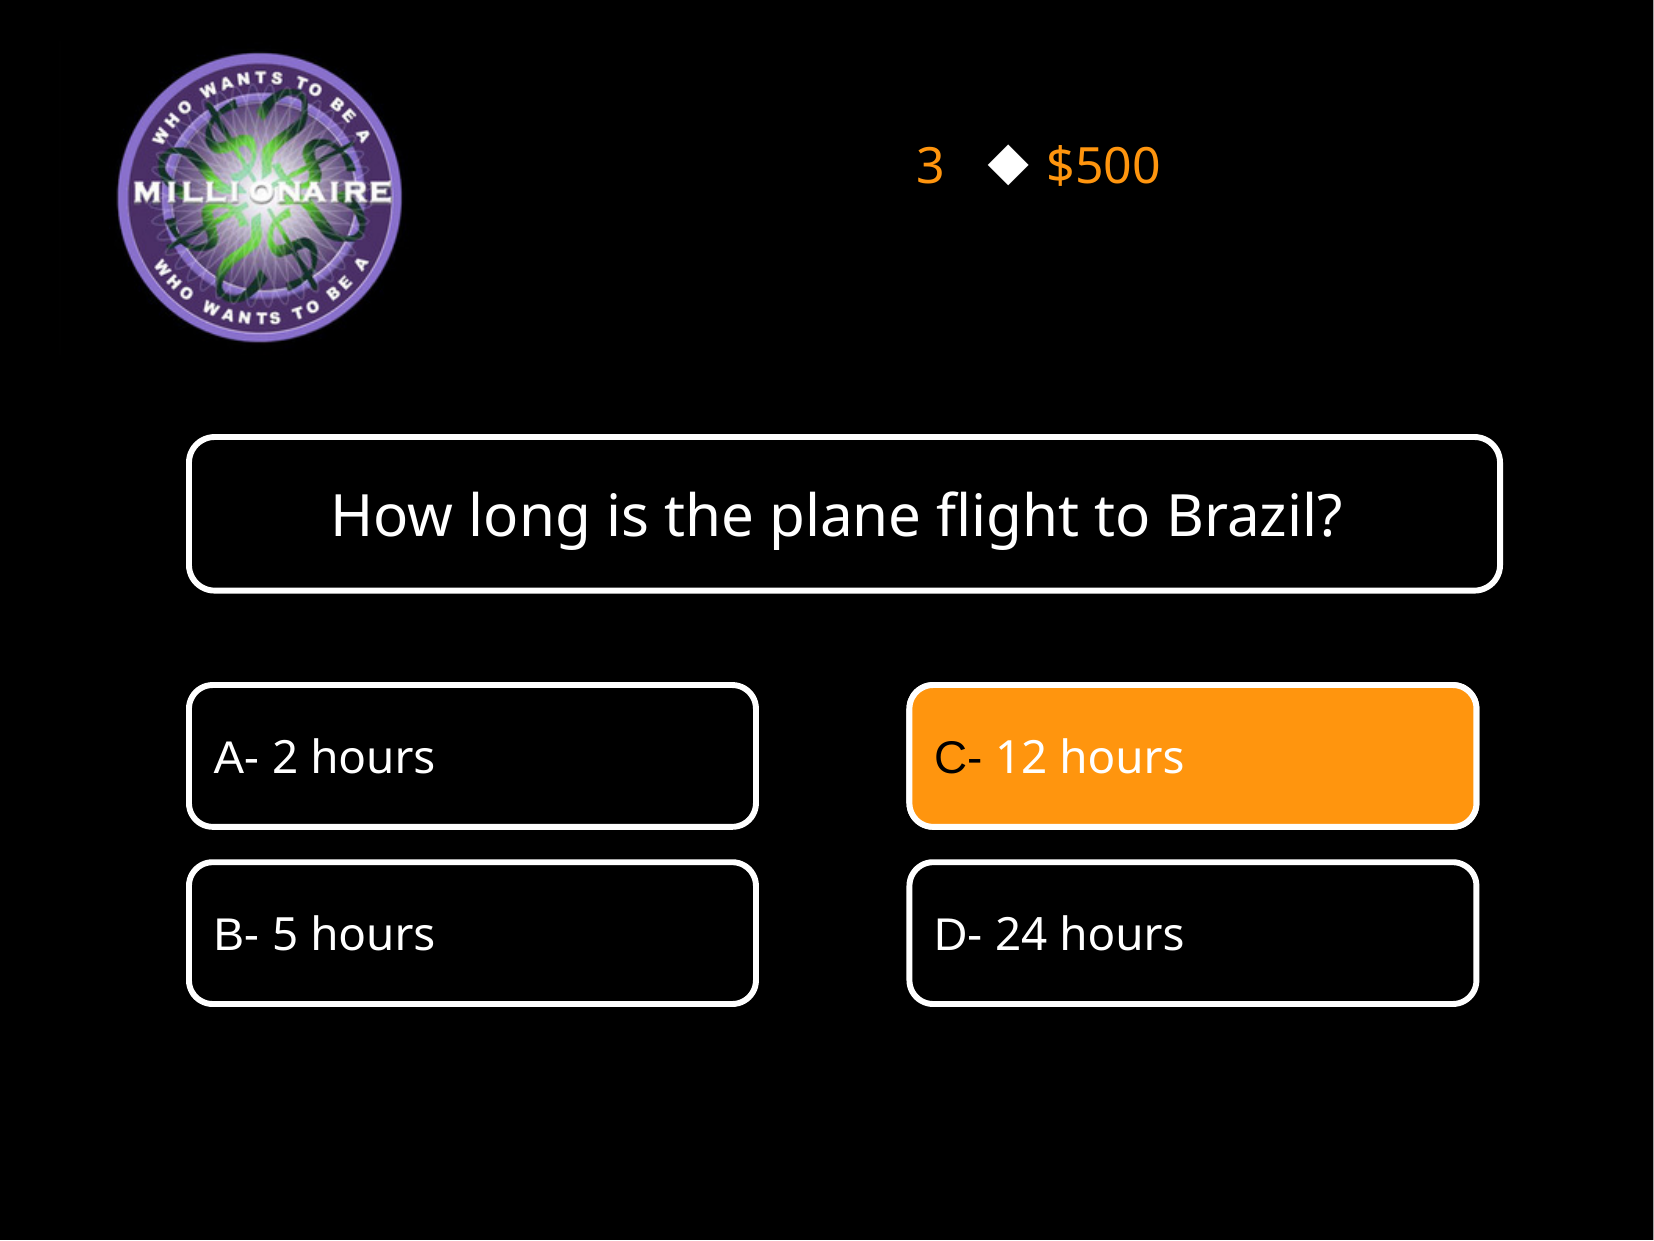

3  $500
How long is the plane flight to Brazil?
A- 2 hours
C- 12 hours
C- 12 hours
B- 5 hours
D- 24 hours